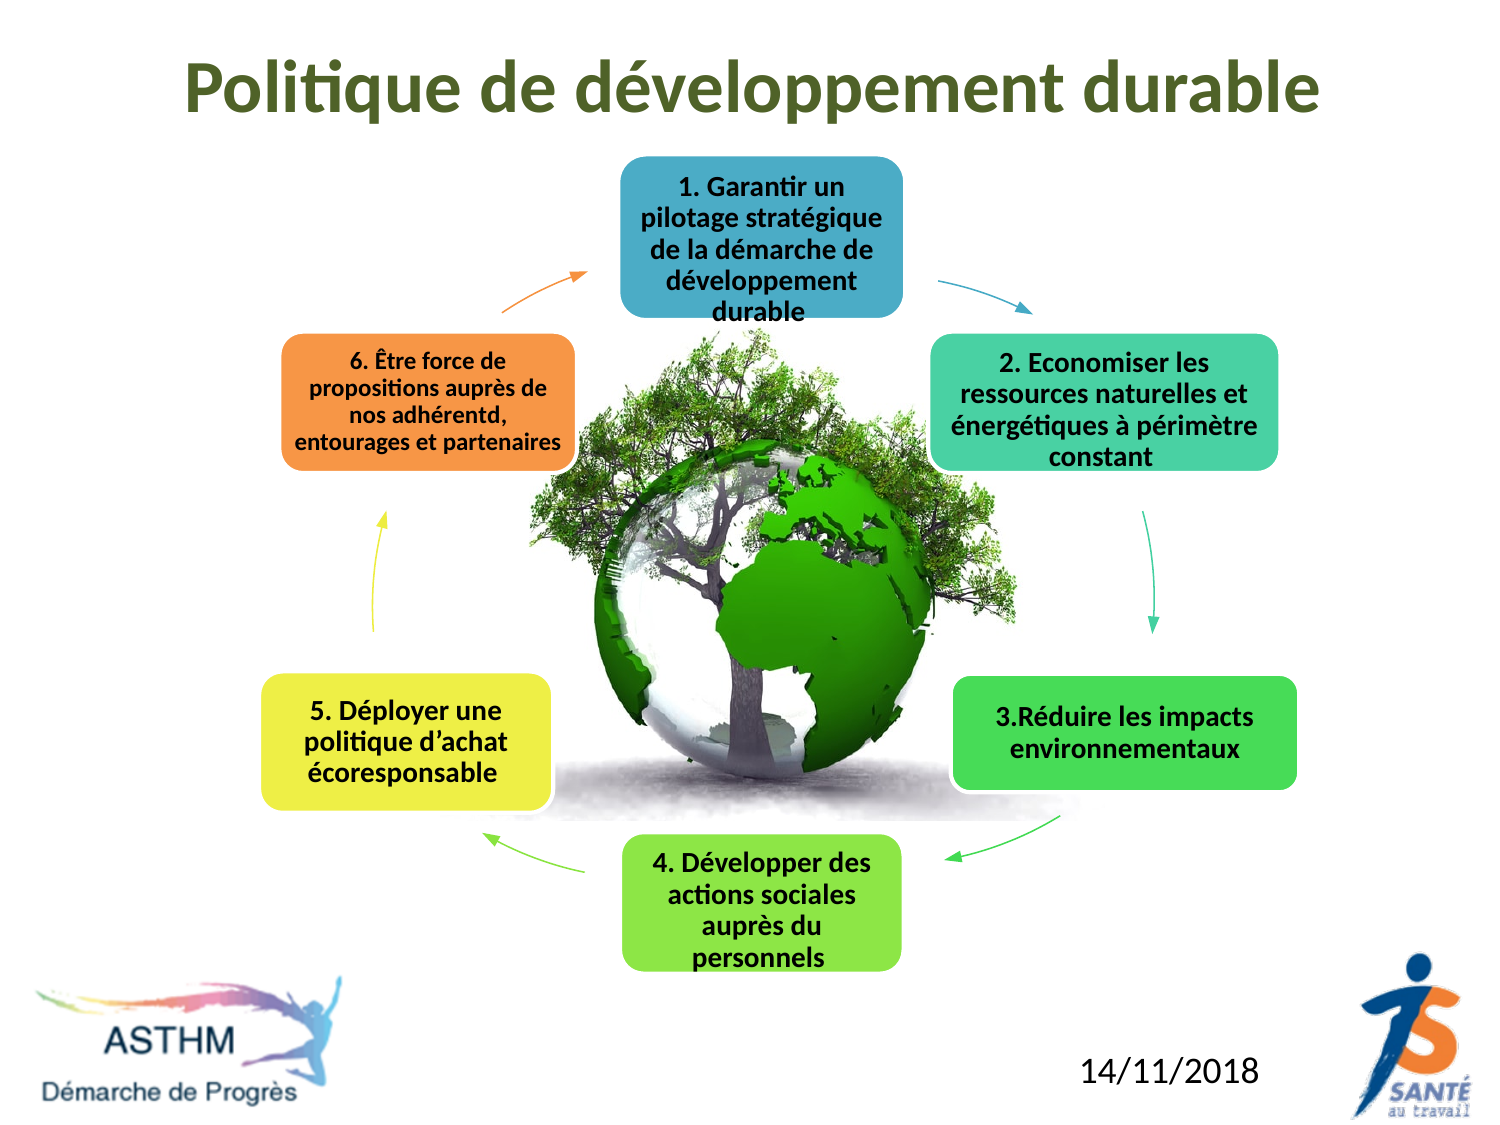

# Politique de développement durable
1. Garantir un pilotage stratégique de la démarche de développement durable
6. Être force de propositions auprès de nos adhérentd, entourages et partenaires
2. Economiser les ressources naturelles et énergétiques à périmètre constant
5. Déployer une politique d’achat écoresponsable
3.Réduire les impacts environnementaux
4. Développer des actions sociales auprès du personnels
14/11/2018